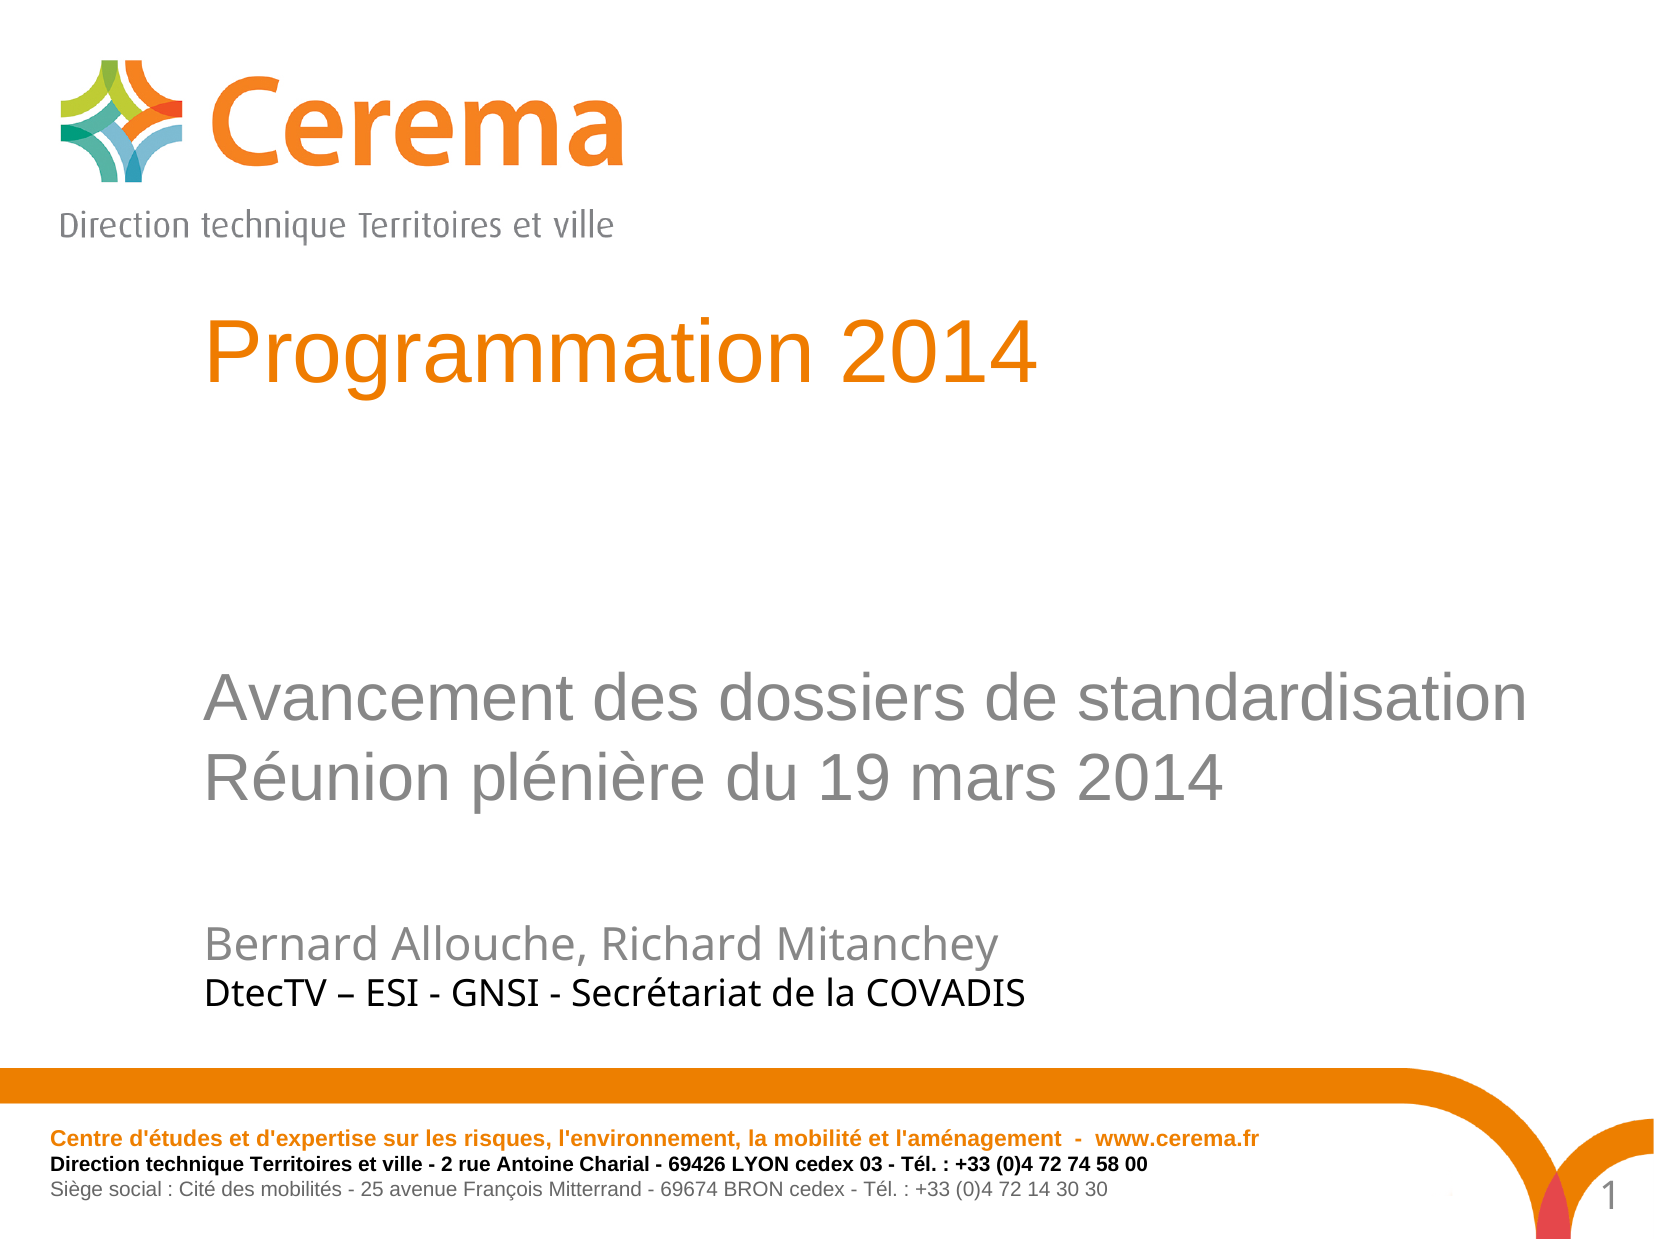

Programmation 2014
Avancement des dossiers de standardisation
Réunion plénière du 19 mars 2014
Bernard Allouche, Richard Mitanchey
DtecTV – ESI - GNSI - Secrétariat de la COVADIS